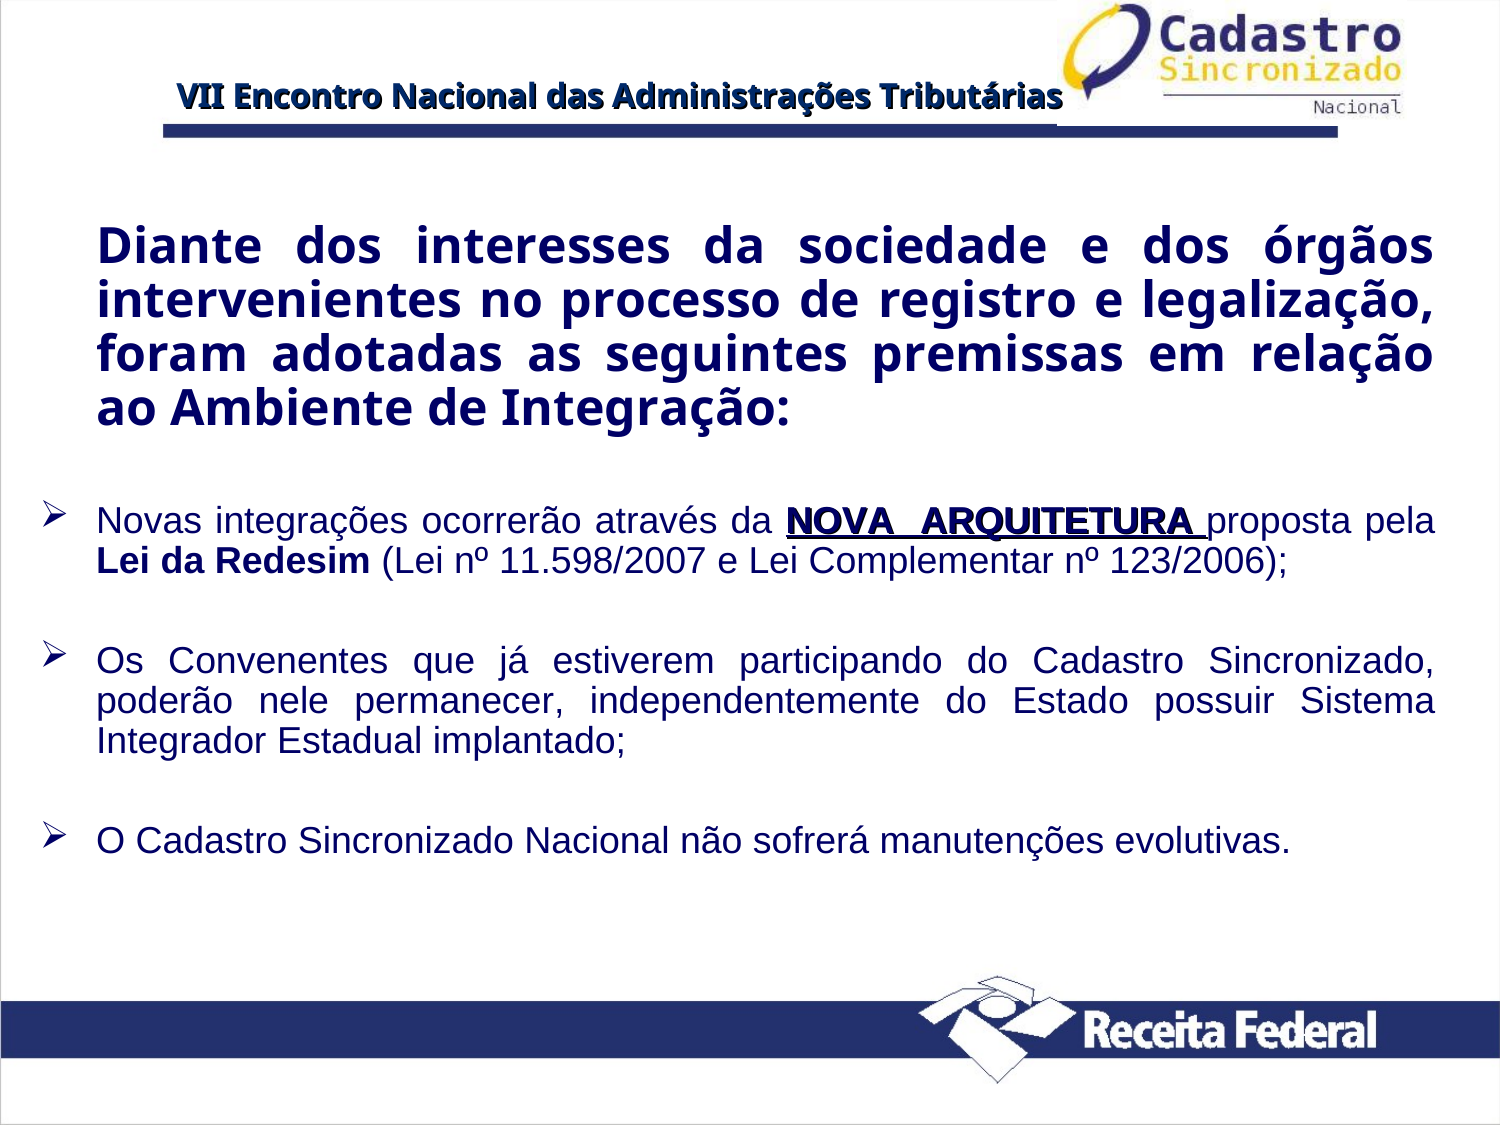

VII Encontro Nacional das Administrações Tributárias
# Diante dos interesses da sociedade e dos órgãos intervenientes no processo de registro e legalização, foram adotadas as seguintes premissas em relação ao Ambiente de Integração:
Novas integrações ocorrerão através da NOVA ARQUITETURA proposta pela Lei da Redesim (Lei nº 11.598/2007 e Lei Complementar nº 123/2006);
Os Convenentes que já estiverem participando do Cadastro Sincronizado, poderão nele permanecer, independentemente do Estado possuir Sistema Integrador Estadual implantado;
O Cadastro Sincronizado Nacional não sofrerá manutenções evolutivas.